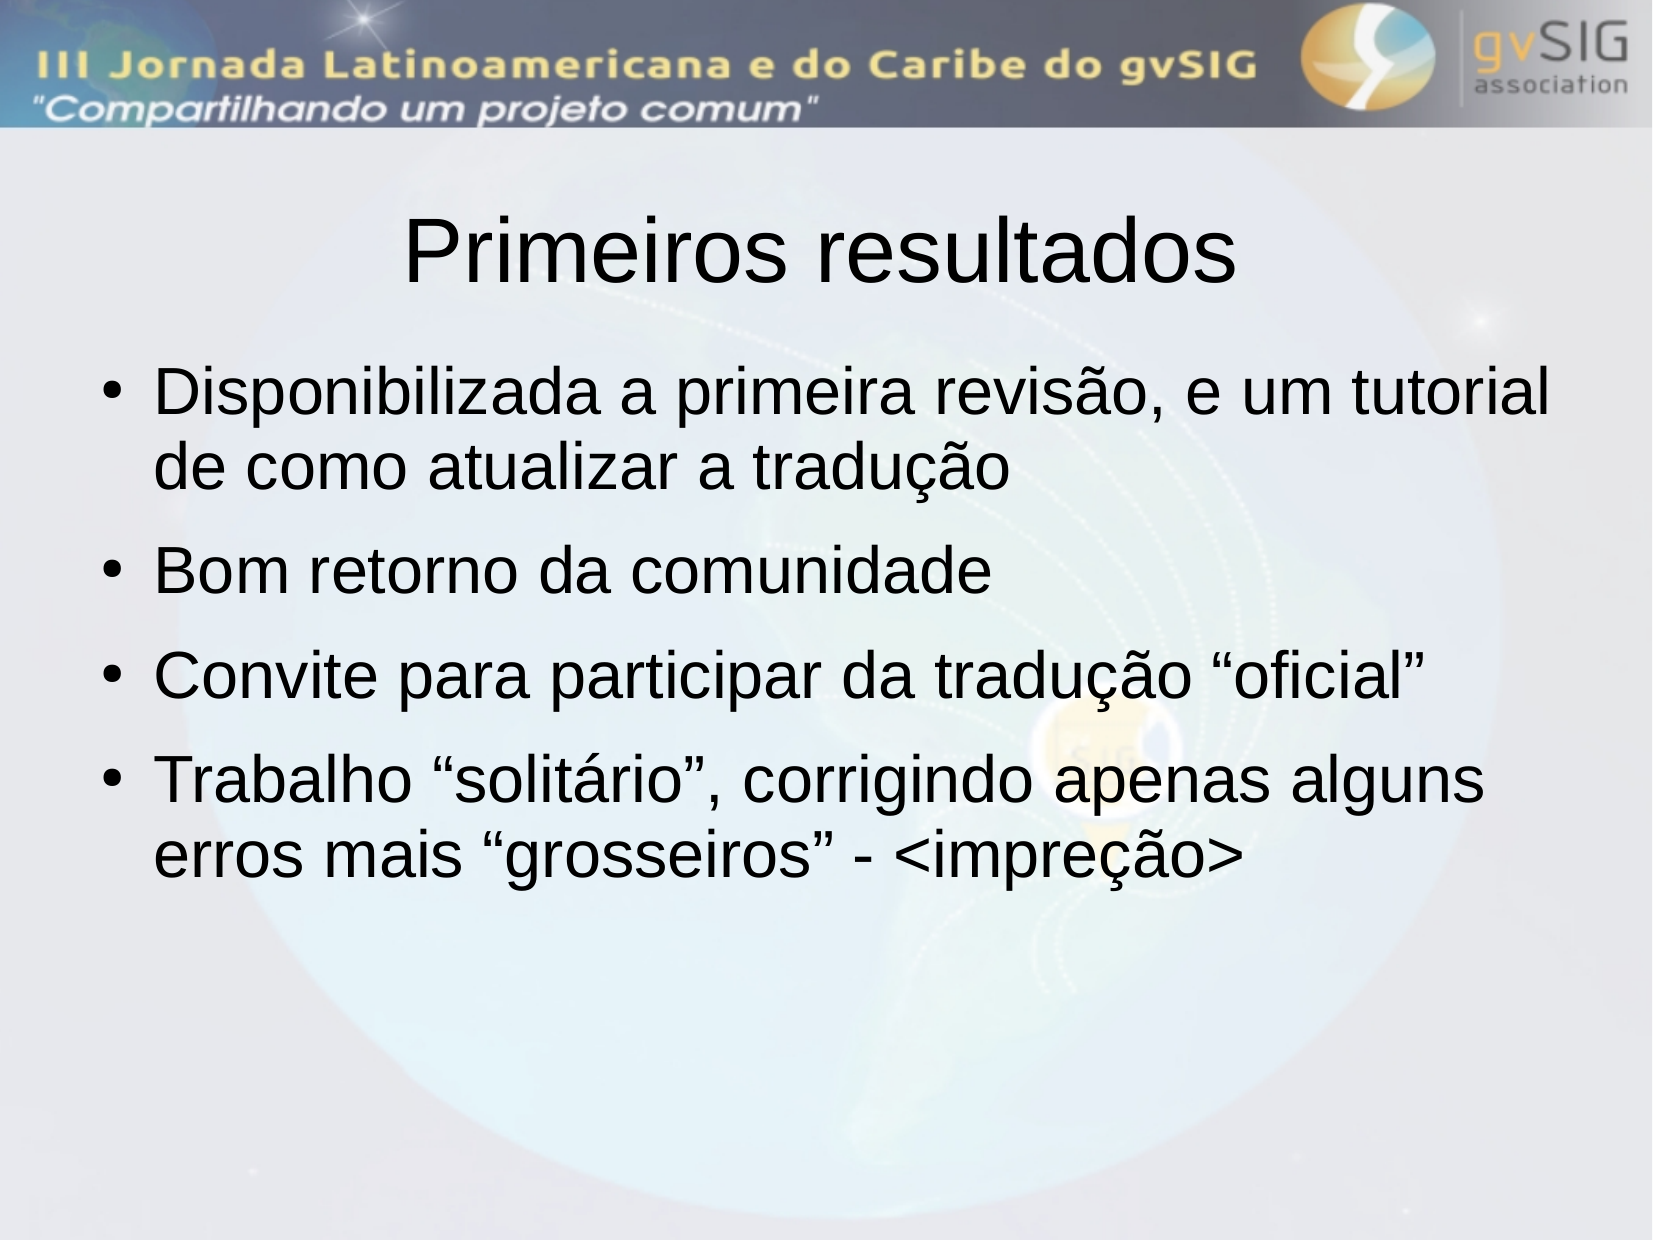

# Primeiros resultados
Disponibilizada a primeira revisão, e um tutorial de como atualizar a tradução
Bom retorno da comunidade
Convite para participar da tradução “oficial”
Trabalho “solitário”, corrigindo apenas alguns erros mais “grosseiros” - <impreção>